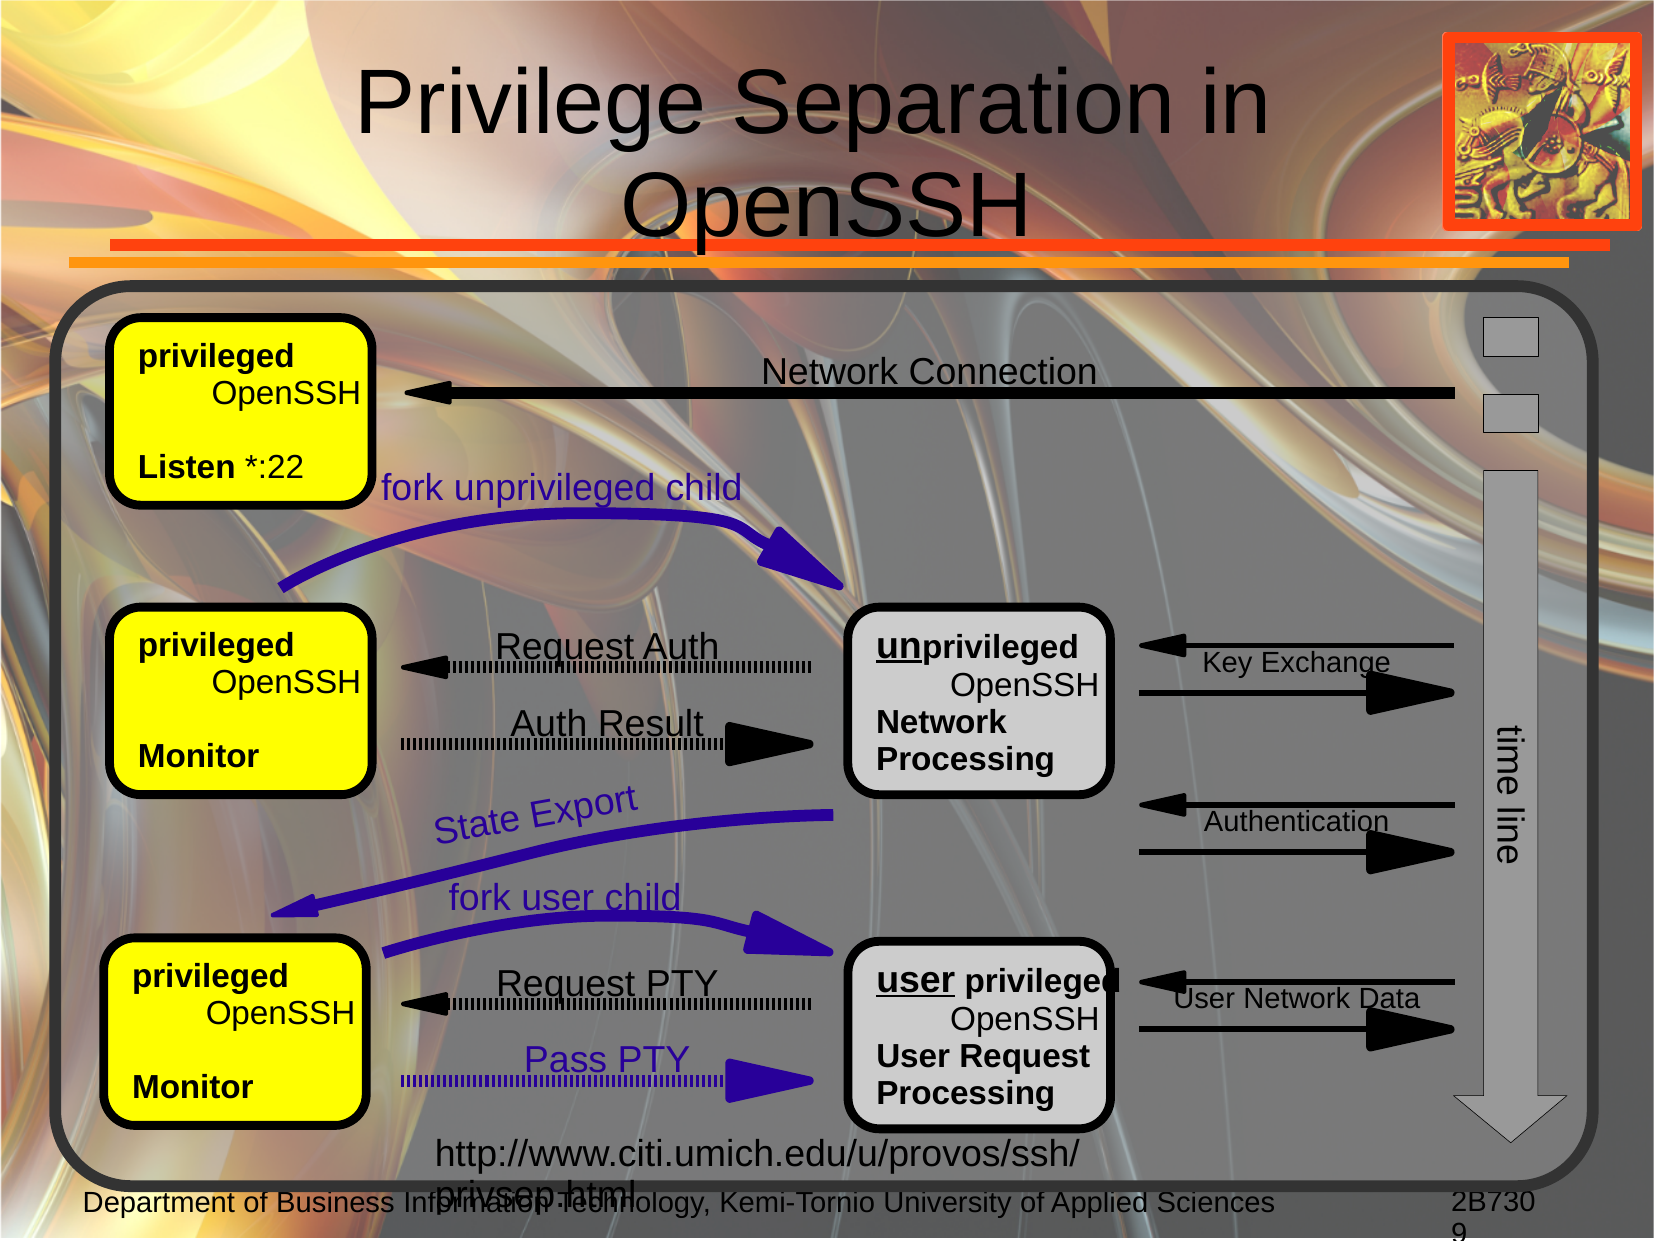

# Privilege Separation in OpenSSH
privileged
	OpenSSH
Listen *:22
Network Connection
fork unprivileged child
privileged
	OpenSSH
Monitor
unprivileged
	OpenSSH
Network
Processing
Key Exchange
Request Auth
time line
Auth Result
State Export
Authentication
fork user child
privileged
	OpenSSH
Monitor
user privileged
	OpenSSH
User Request
Processing
User Network Data
Request PTY
Pass PTY
http://www.citi.umich.edu/u/provos/ssh/privsep.html